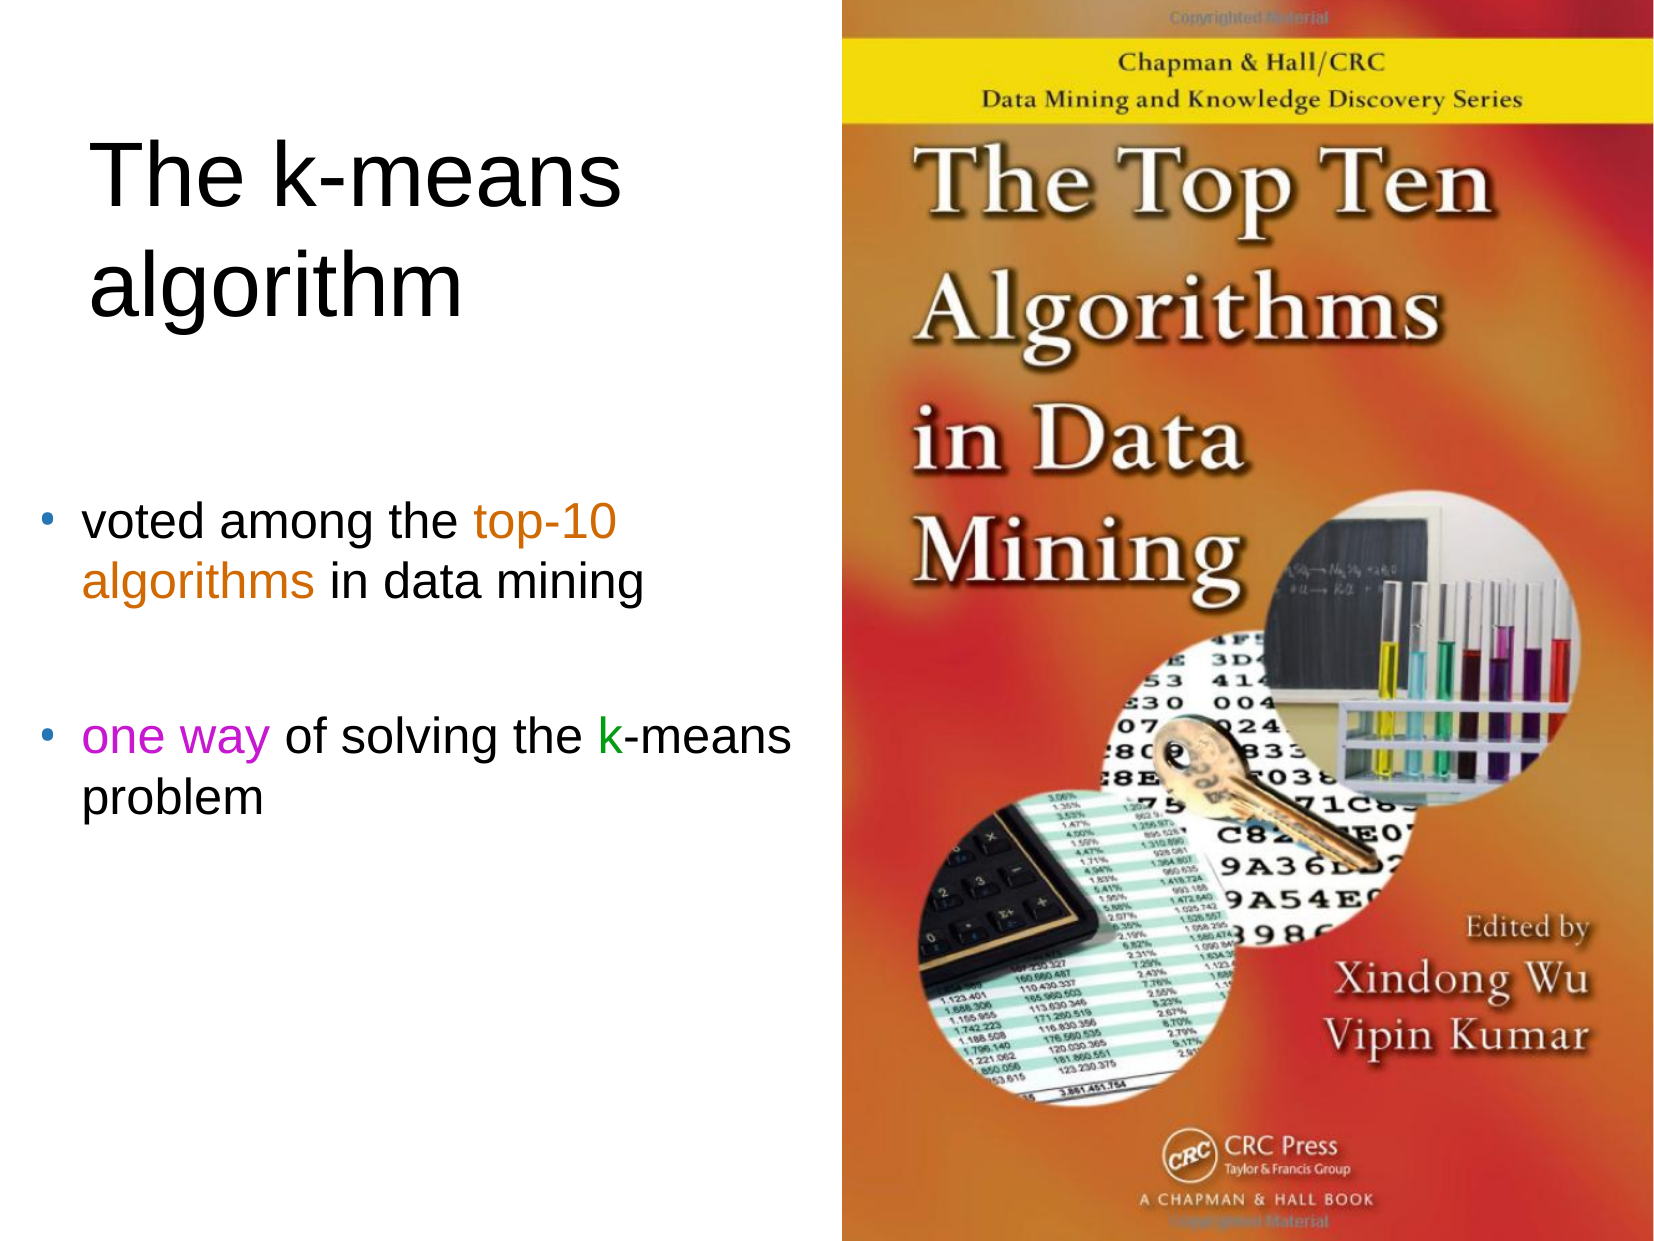

# The k-means algorithm
Boston University Slideshow Title Goes Here
voted among the top-10 algorithms in data mining
one way of solving the k-means problem
4